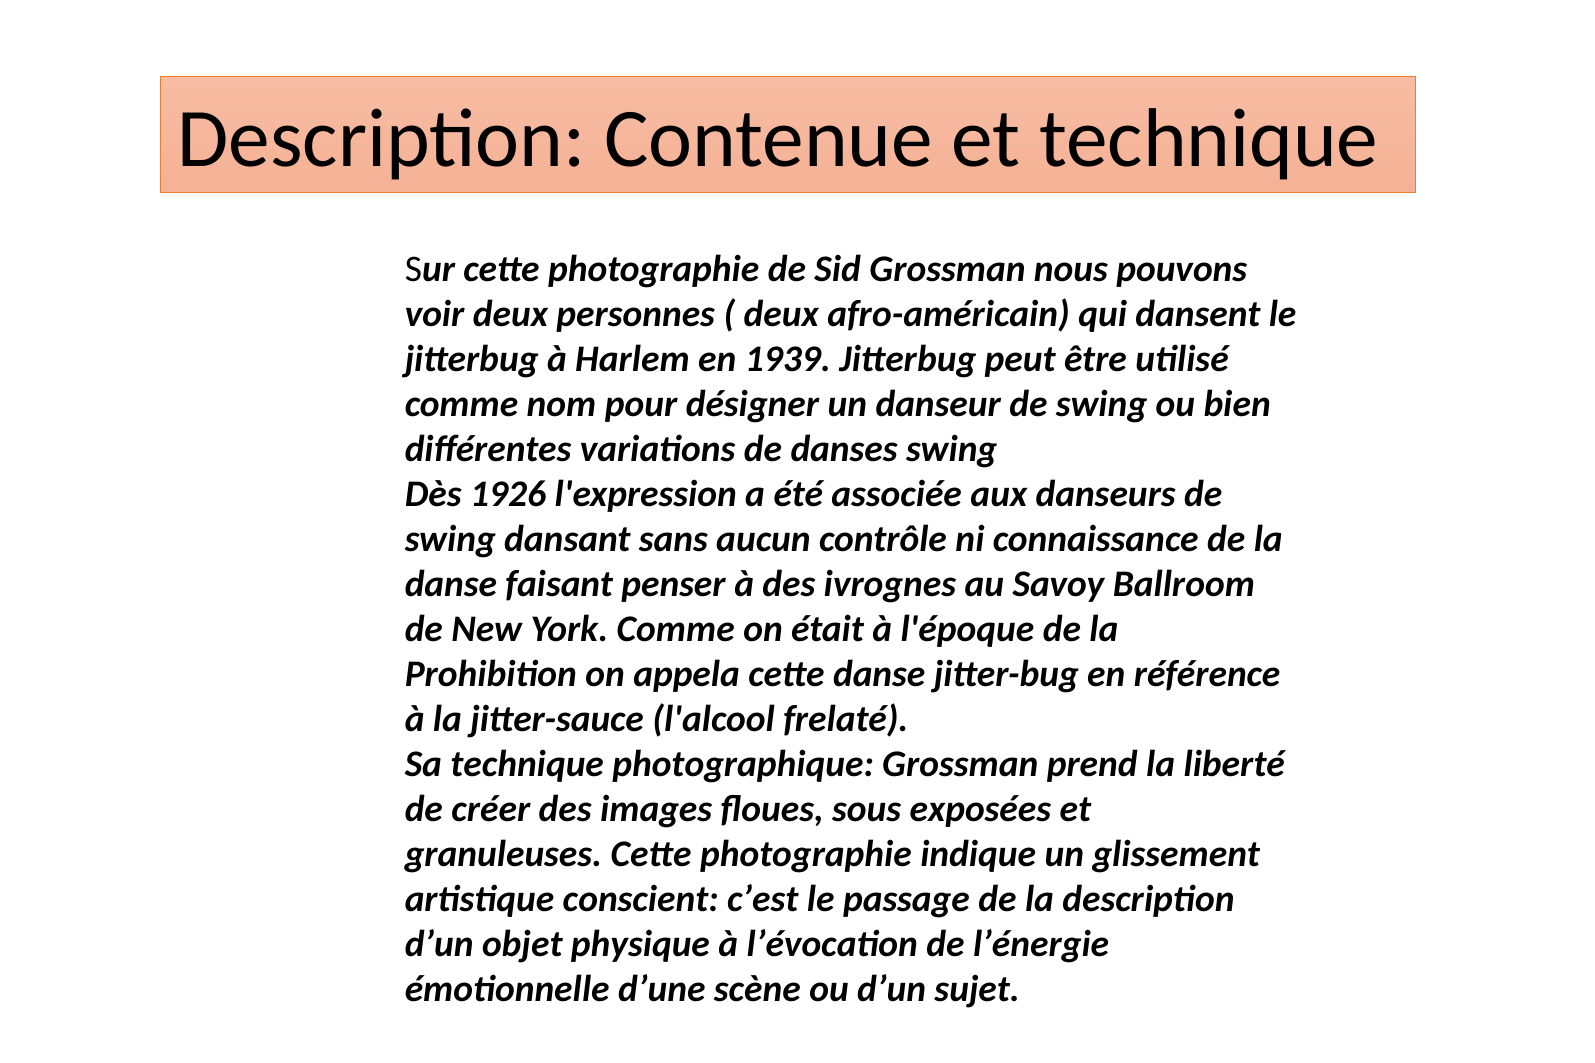

Description: Contenue et technique
Sur cette photographie de Sid Grossman nous pouvons voir deux personnes ( deux afro-américain) qui dansent le jitterbug à Harlem en 1939. Jitterbug peut être utilisé comme nom pour désigner un danseur de swing ou bien différentes variations de danses swing
Dès 1926 l'expression a été associée aux danseurs de swing dansant sans aucun contrôle ni connaissance de la danse faisant penser à des ivrognes au Savoy Ballroom de New York. Comme on était à l'époque de la Prohibition on appela cette danse jitter-bug en référence à la jitter-sauce (l'alcool frelaté).
Sa technique photographique: Grossman prend la liberté de créer des images floues, sous exposées et granuleuses. Cette photographie indique un glissement artistique conscient: c’est le passage de la description d’un objet physique à l’évocation de l’énergie émotionnelle d’une scène ou d’un sujet.